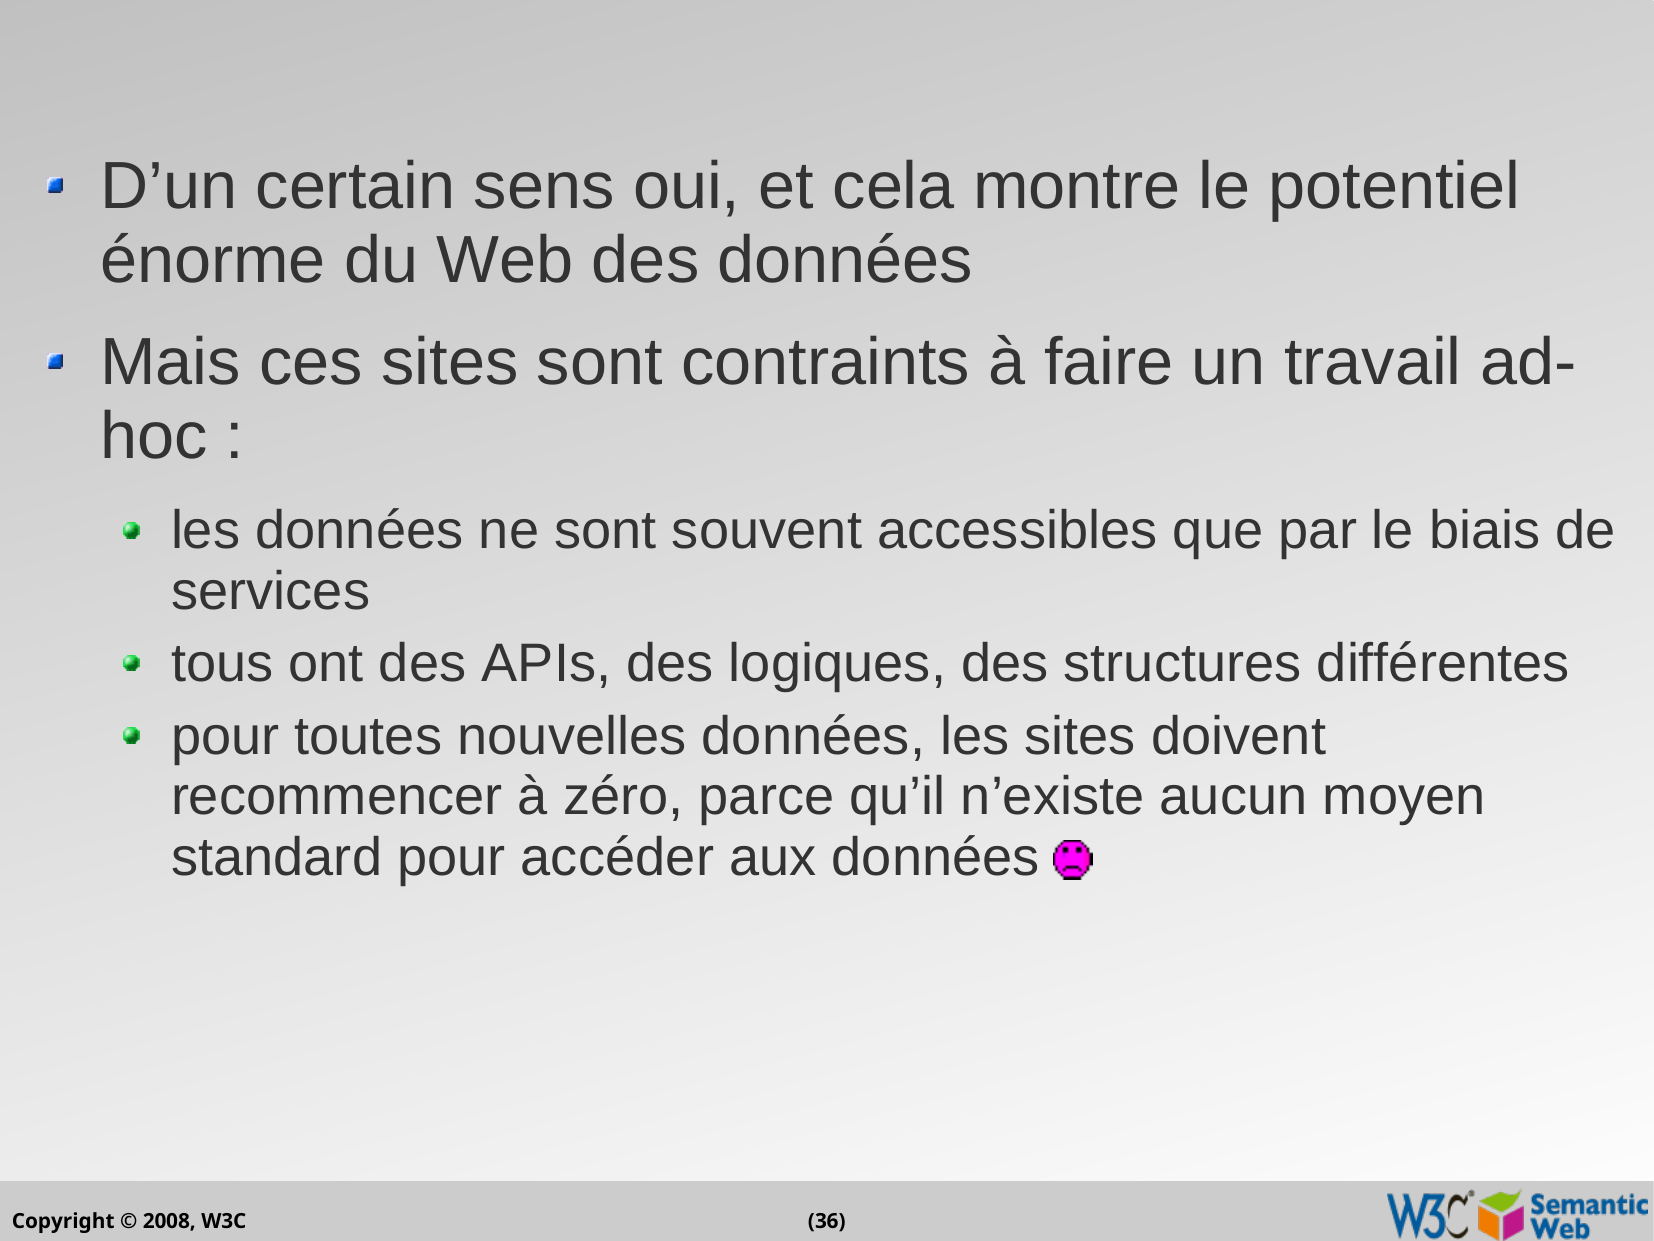

# D’un certain sens oui, et cela montre le potentiel énorme du Web des données
Mais ces sites sont contraints à faire un travail ad-hoc :
les données ne sont souvent accessibles que par le biais de services
tous ont des APIs, des logiques, des structures différentes
pour toutes nouvelles données, les sites doivent recommencer à zéro, parce qu’il n’existe aucun moyen standard pour accéder aux données